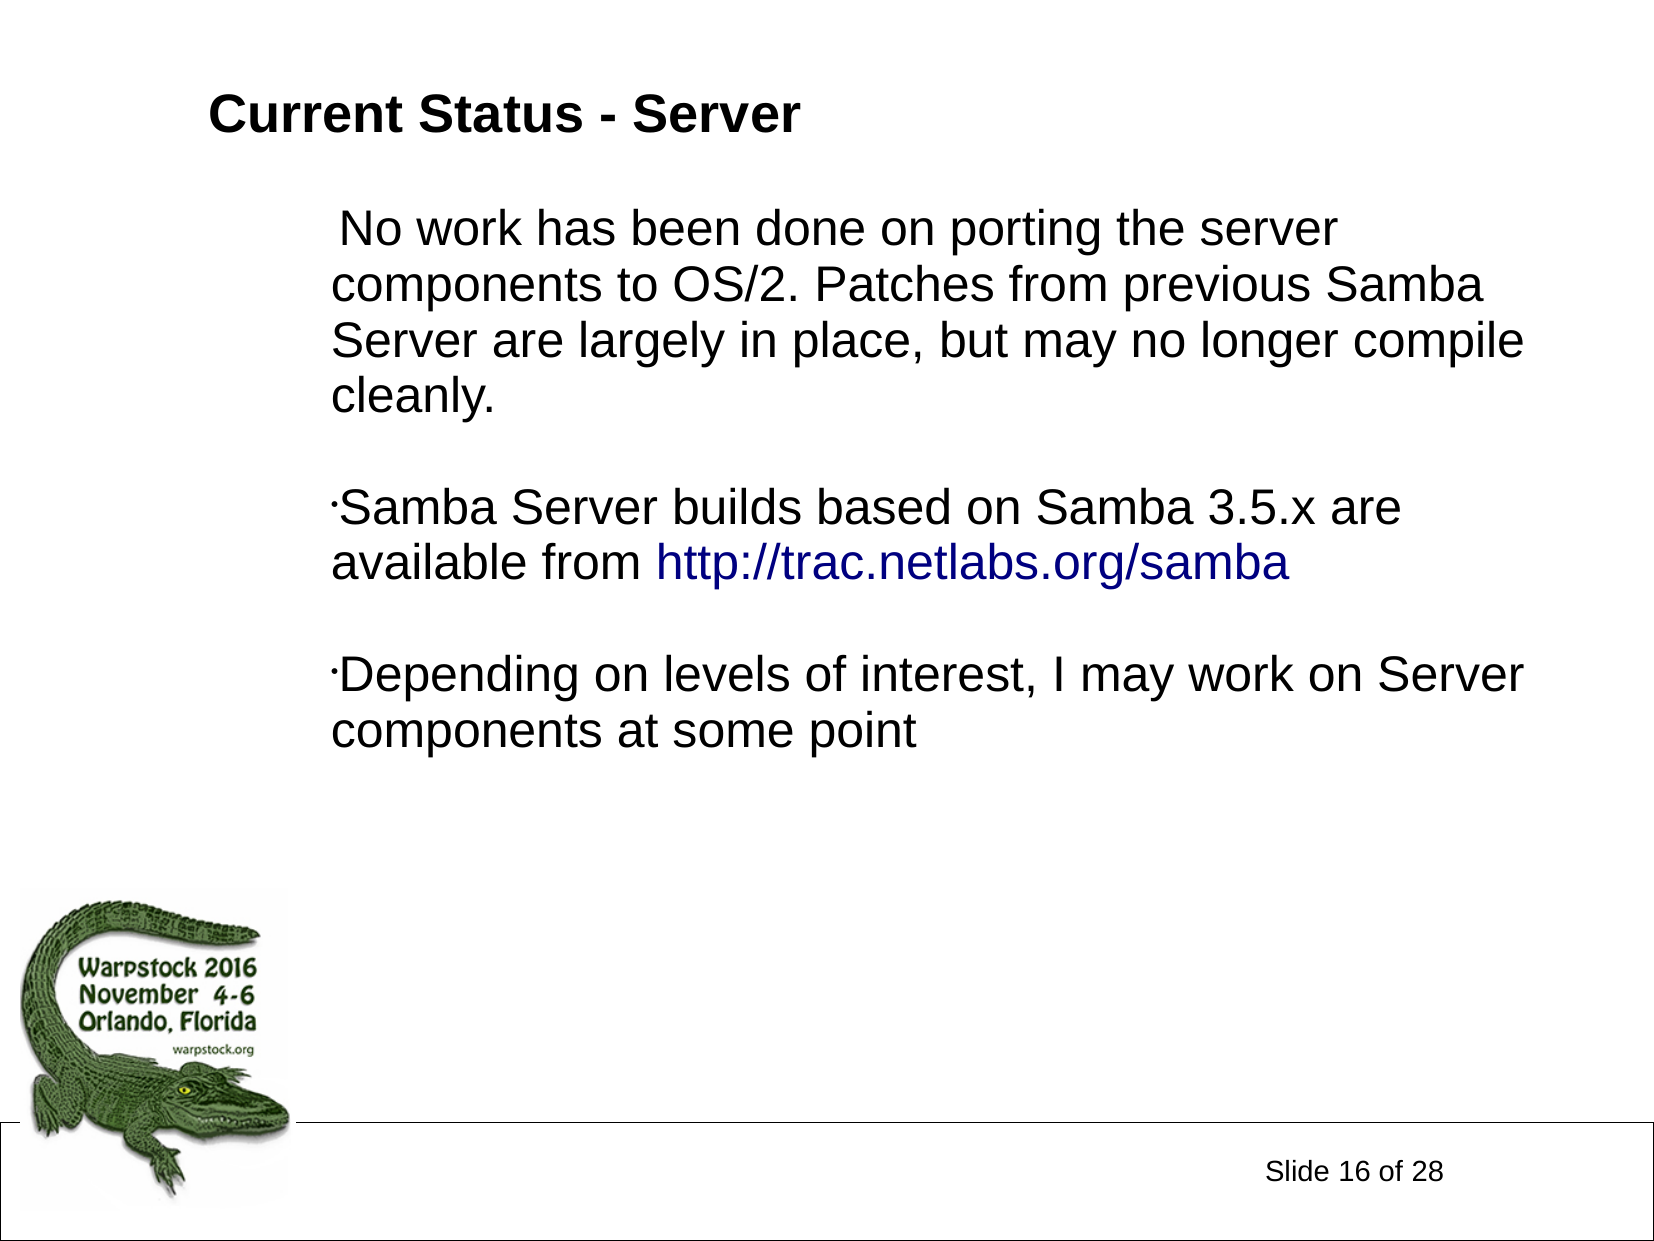

# Current Status - Server
No work has been done on porting the server components to OS/2. Patches from previous Samba Server are largely in place, but may no longer compile cleanly.
Samba Server builds based on Samba 3.5.x are available from http://trac.netlabs.org/samba
Depending on levels of interest, I may work on Server components at some point